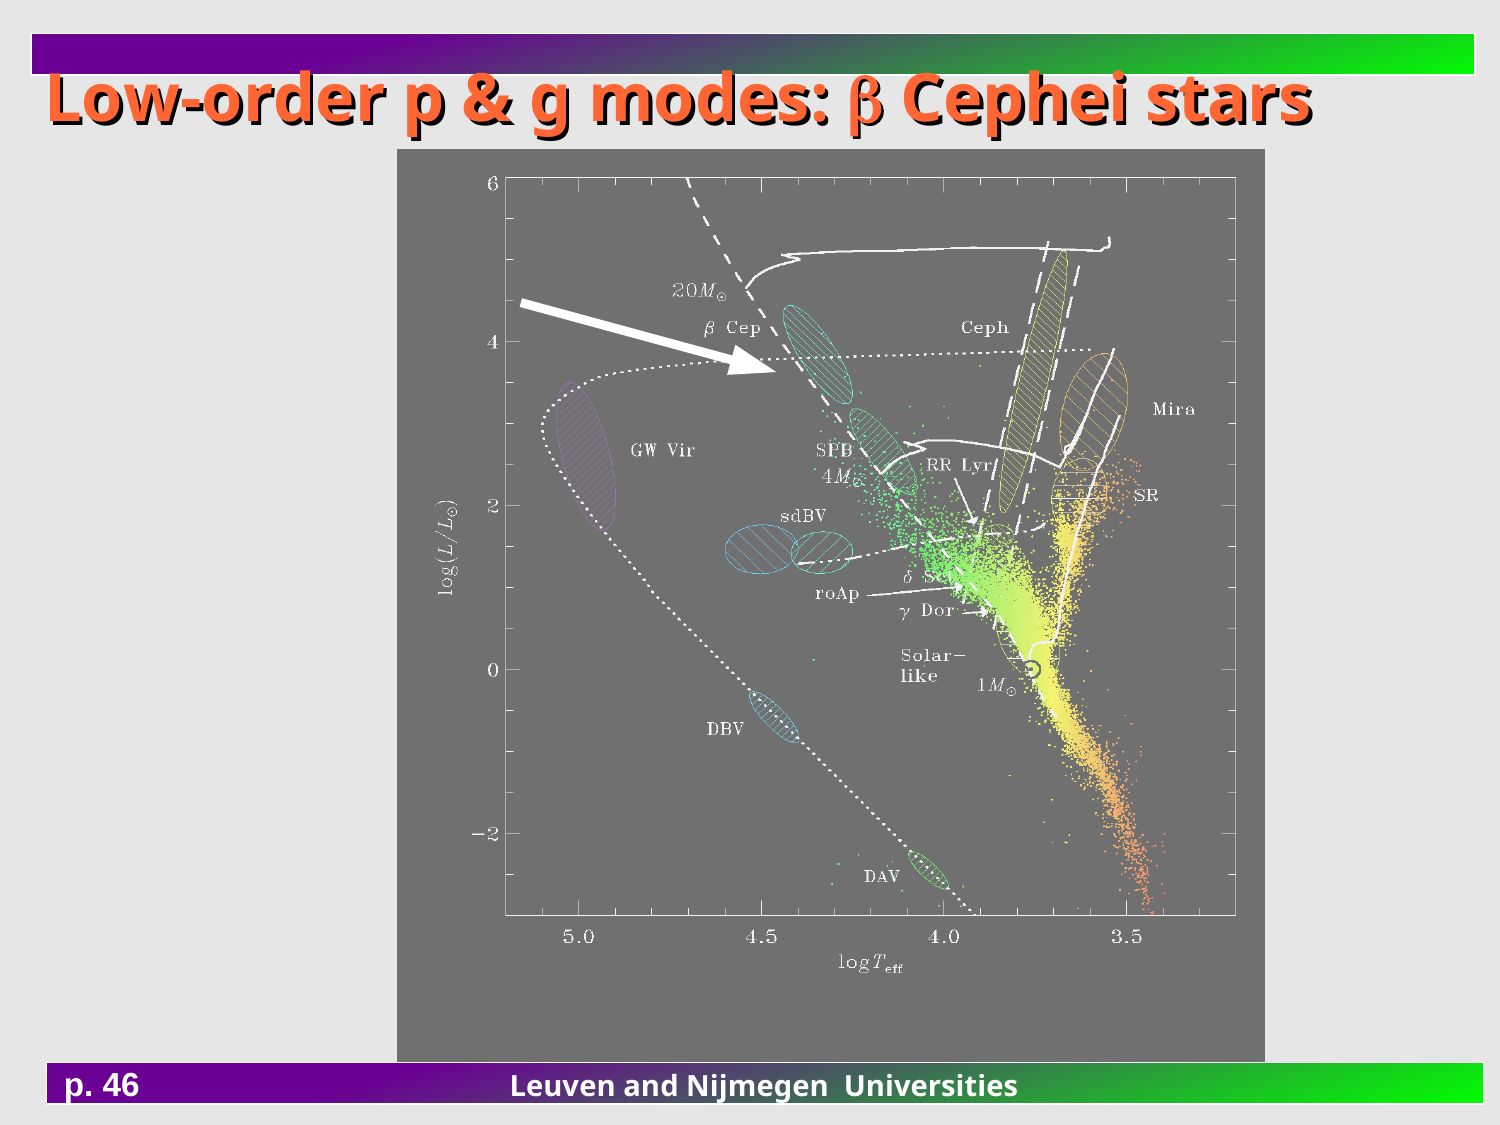

Low-order p & g modes:  Cephei stars